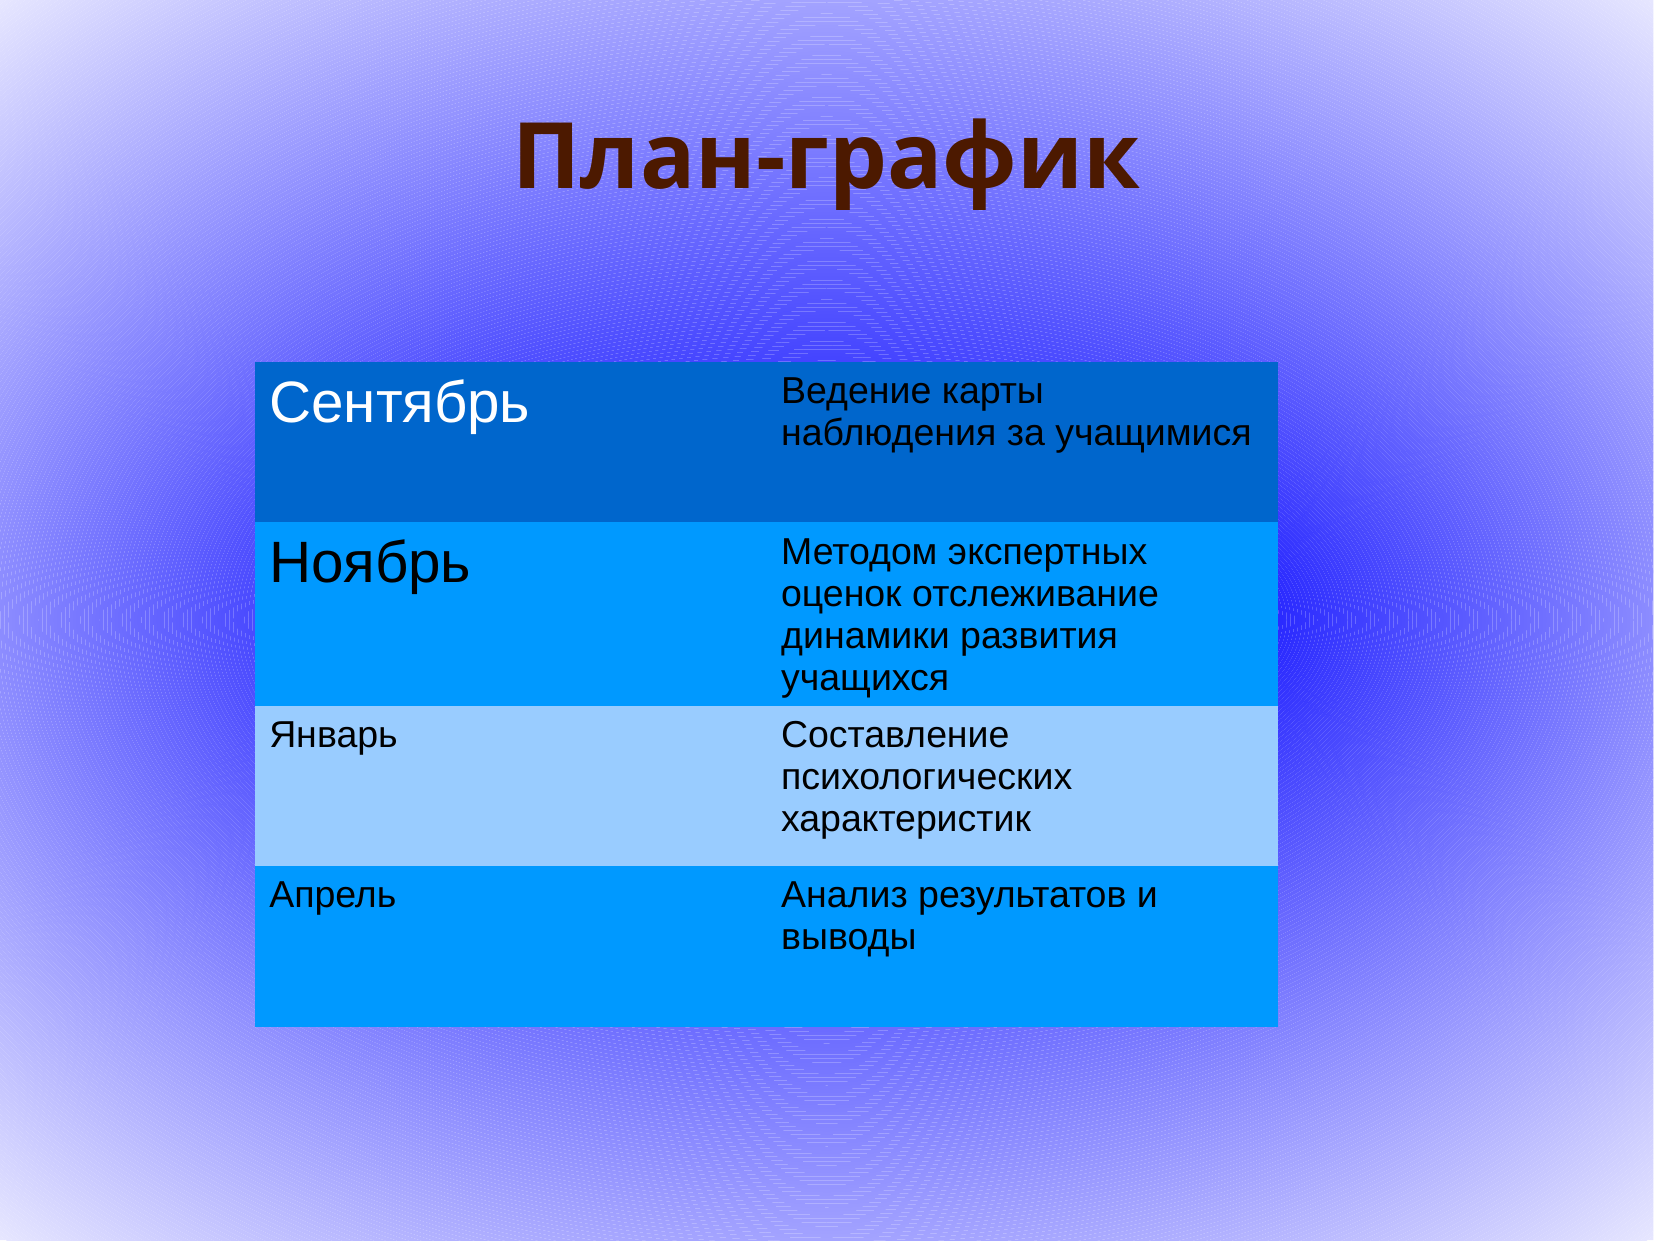

# План-график
| Сентябрь | Ведение карты наблюдения за учащимися |
| --- | --- |
| Ноябрь | Методом экспертных оценок отслеживание динамики развития учащихся |
| Январь | Составление психологических характеристик |
| Апрель | Анализ результатов и выводы |